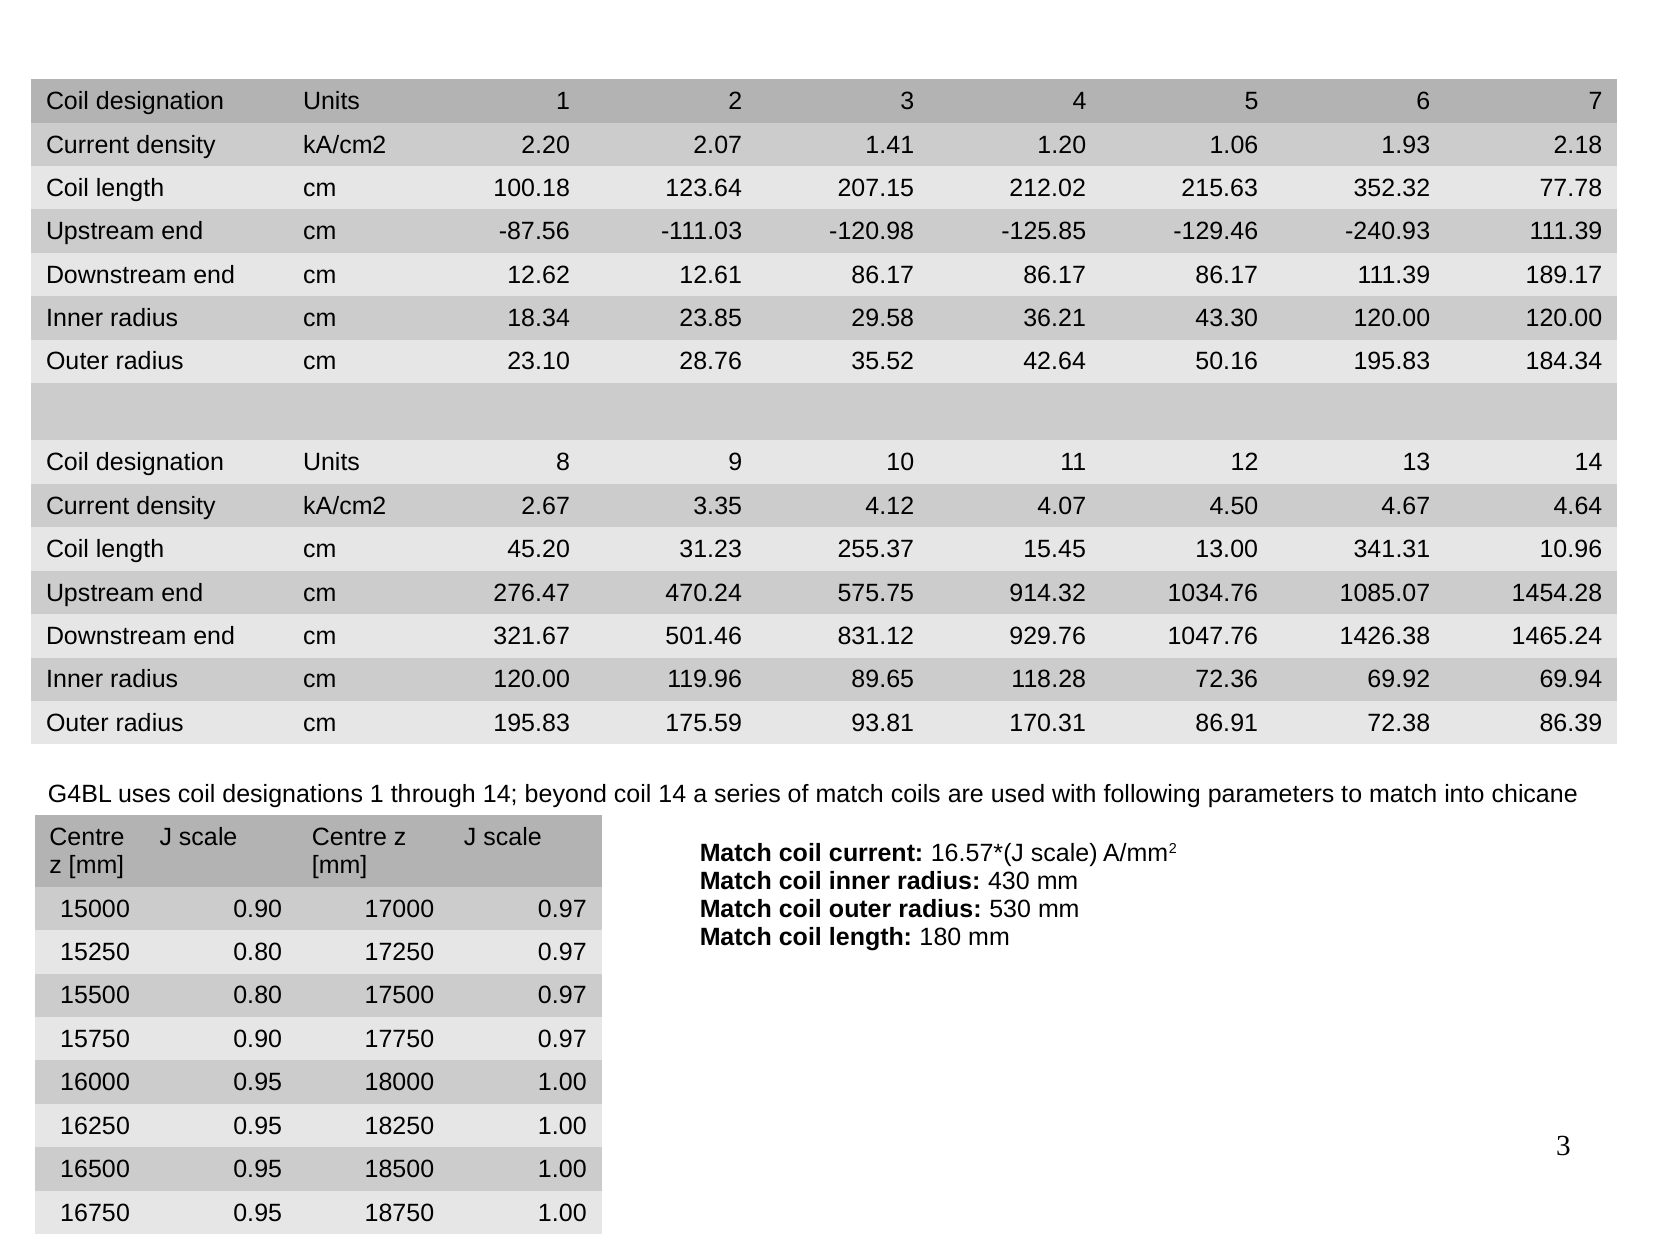

| Coil designation | Units | 1 | 2 | 3 | 4 | 5 | 6 | 7 |
| --- | --- | --- | --- | --- | --- | --- | --- | --- |
| Current density | kA/cm2 | 2.20 | 2.07 | 1.41 | 1.20 | 1.06 | 1.93 | 2.18 |
| Coil length | cm | 100.18 | 123.64 | 207.15 | 212.02 | 215.63 | 352.32 | 77.78 |
| Upstream end | cm | -87.56 | -111.03 | -120.98 | -125.85 | -129.46 | -240.93 | 111.39 |
| Downstream end | cm | 12.62 | 12.61 | 86.17 | 86.17 | 86.17 | 111.39 | 189.17 |
| Inner radius | cm | 18.34 | 23.85 | 29.58 | 36.21 | 43.30 | 120.00 | 120.00 |
| Outer radius | cm | 23.10 | 28.76 | 35.52 | 42.64 | 50.16 | 195.83 | 184.34 |
| | | | | | | | | |
| Coil designation | Units | 8 | 9 | 10 | 11 | 12 | 13 | 14 |
| Current density | kA/cm2 | 2.67 | 3.35 | 4.12 | 4.07 | 4.50 | 4.67 | 4.64 |
| Coil length | cm | 45.20 | 31.23 | 255.37 | 15.45 | 13.00 | 341.31 | 10.96 |
| Upstream end | cm | 276.47 | 470.24 | 575.75 | 914.32 | 1034.76 | 1085.07 | 1454.28 |
| Downstream end | cm | 321.67 | 501.46 | 831.12 | 929.76 | 1047.76 | 1426.38 | 1465.24 |
| Inner radius | cm | 120.00 | 119.96 | 89.65 | 118.28 | 72.36 | 69.92 | 69.94 |
| Outer radius | cm | 195.83 | 175.59 | 93.81 | 170.31 | 86.91 | 72.38 | 86.39 |
G4BL uses coil designations 1 through 14; beyond coil 14 a series of match coils are used with following parameters to match into chicane
| Centre z [mm] | J scale | Centre z [mm] | J scale |
| --- | --- | --- | --- |
| 15000 | 0.90 | 17000 | 0.97 |
| 15250 | 0.80 | 17250 | 0.97 |
| 15500 | 0.80 | 17500 | 0.97 |
| 15750 | 0.90 | 17750 | 0.97 |
| 16000 | 0.95 | 18000 | 1.00 |
| 16250 | 0.95 | 18250 | 1.00 |
| 16500 | 0.95 | 18500 | 1.00 |
| 16750 | 0.95 | 18750 | 1.00 |
Match coil current: 16.57*(J scale) A/mm2
Match coil inner radius: 430 mm
Match coil outer radius: 530 mm
Match coil length: 180 mm
3